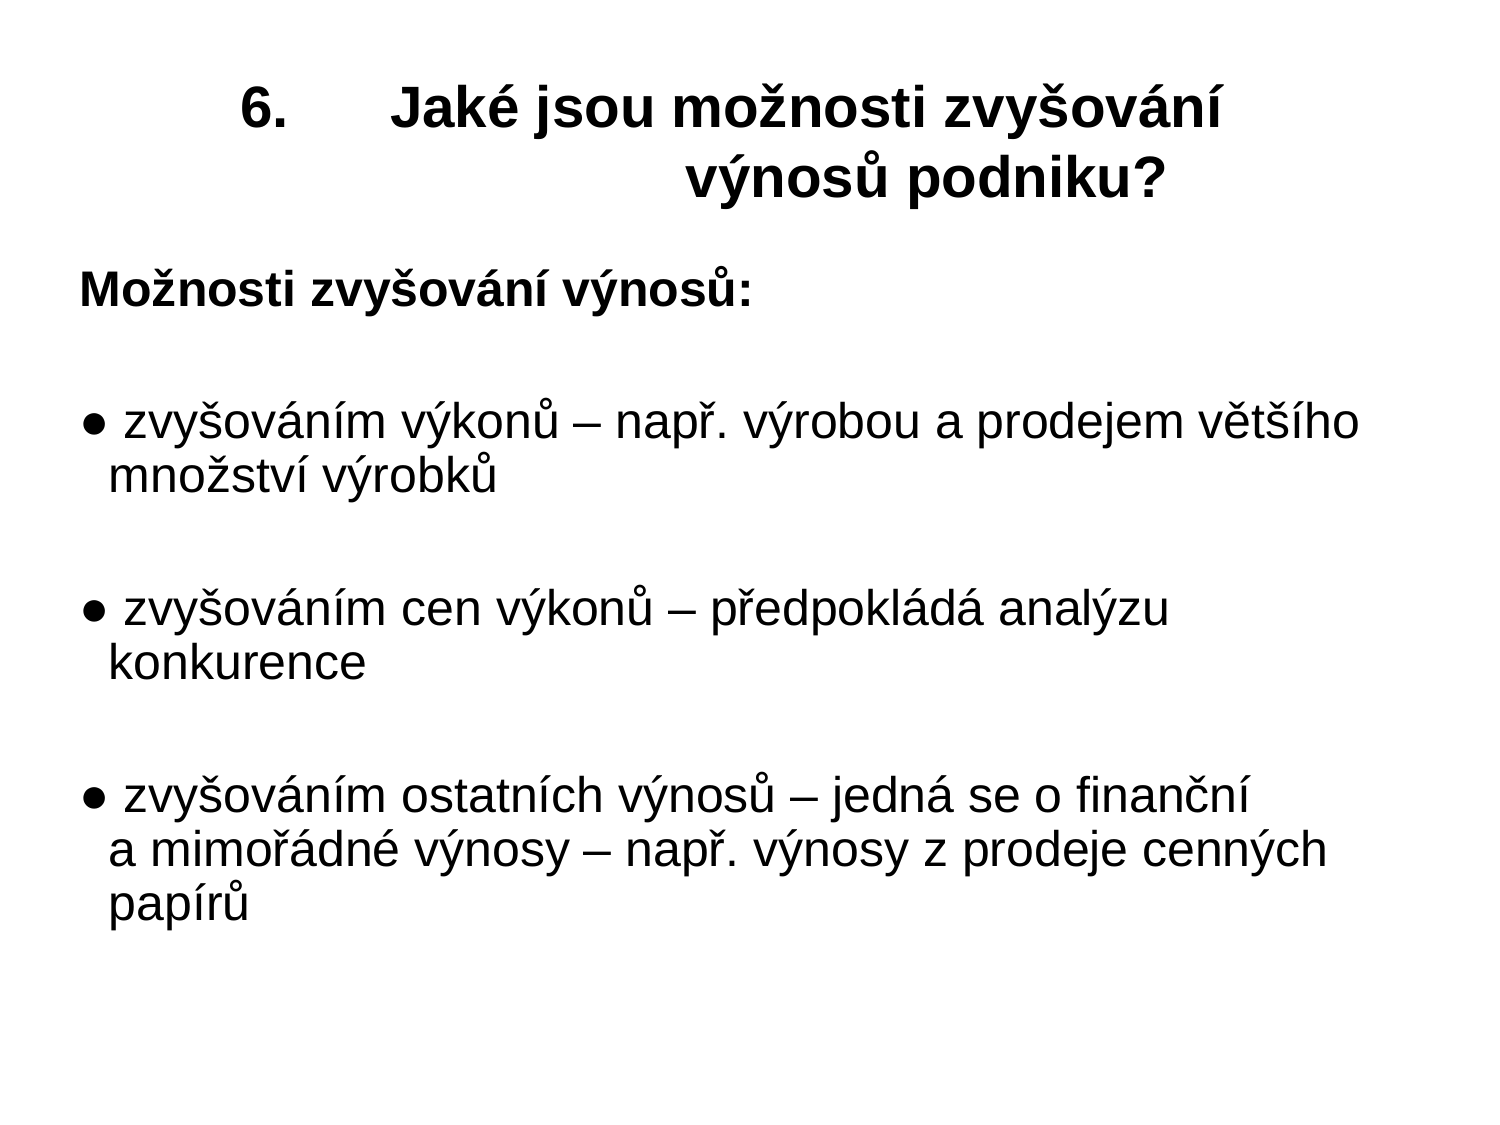

# 6.	Jaké jsou možnosti zvyšování 	 	 výnosů podniku?
Možnosti zvyšování výnosů:
● zvyšováním výkonů – např. výrobou a prodejem většího množství výrobků
● zvyšováním cen výkonů – předpokládá analýzu konkurence
● zvyšováním ostatních výnosů – jedná se o finanční
a mimořádné výnosy – např. výnosy z prodeje cenných papírů